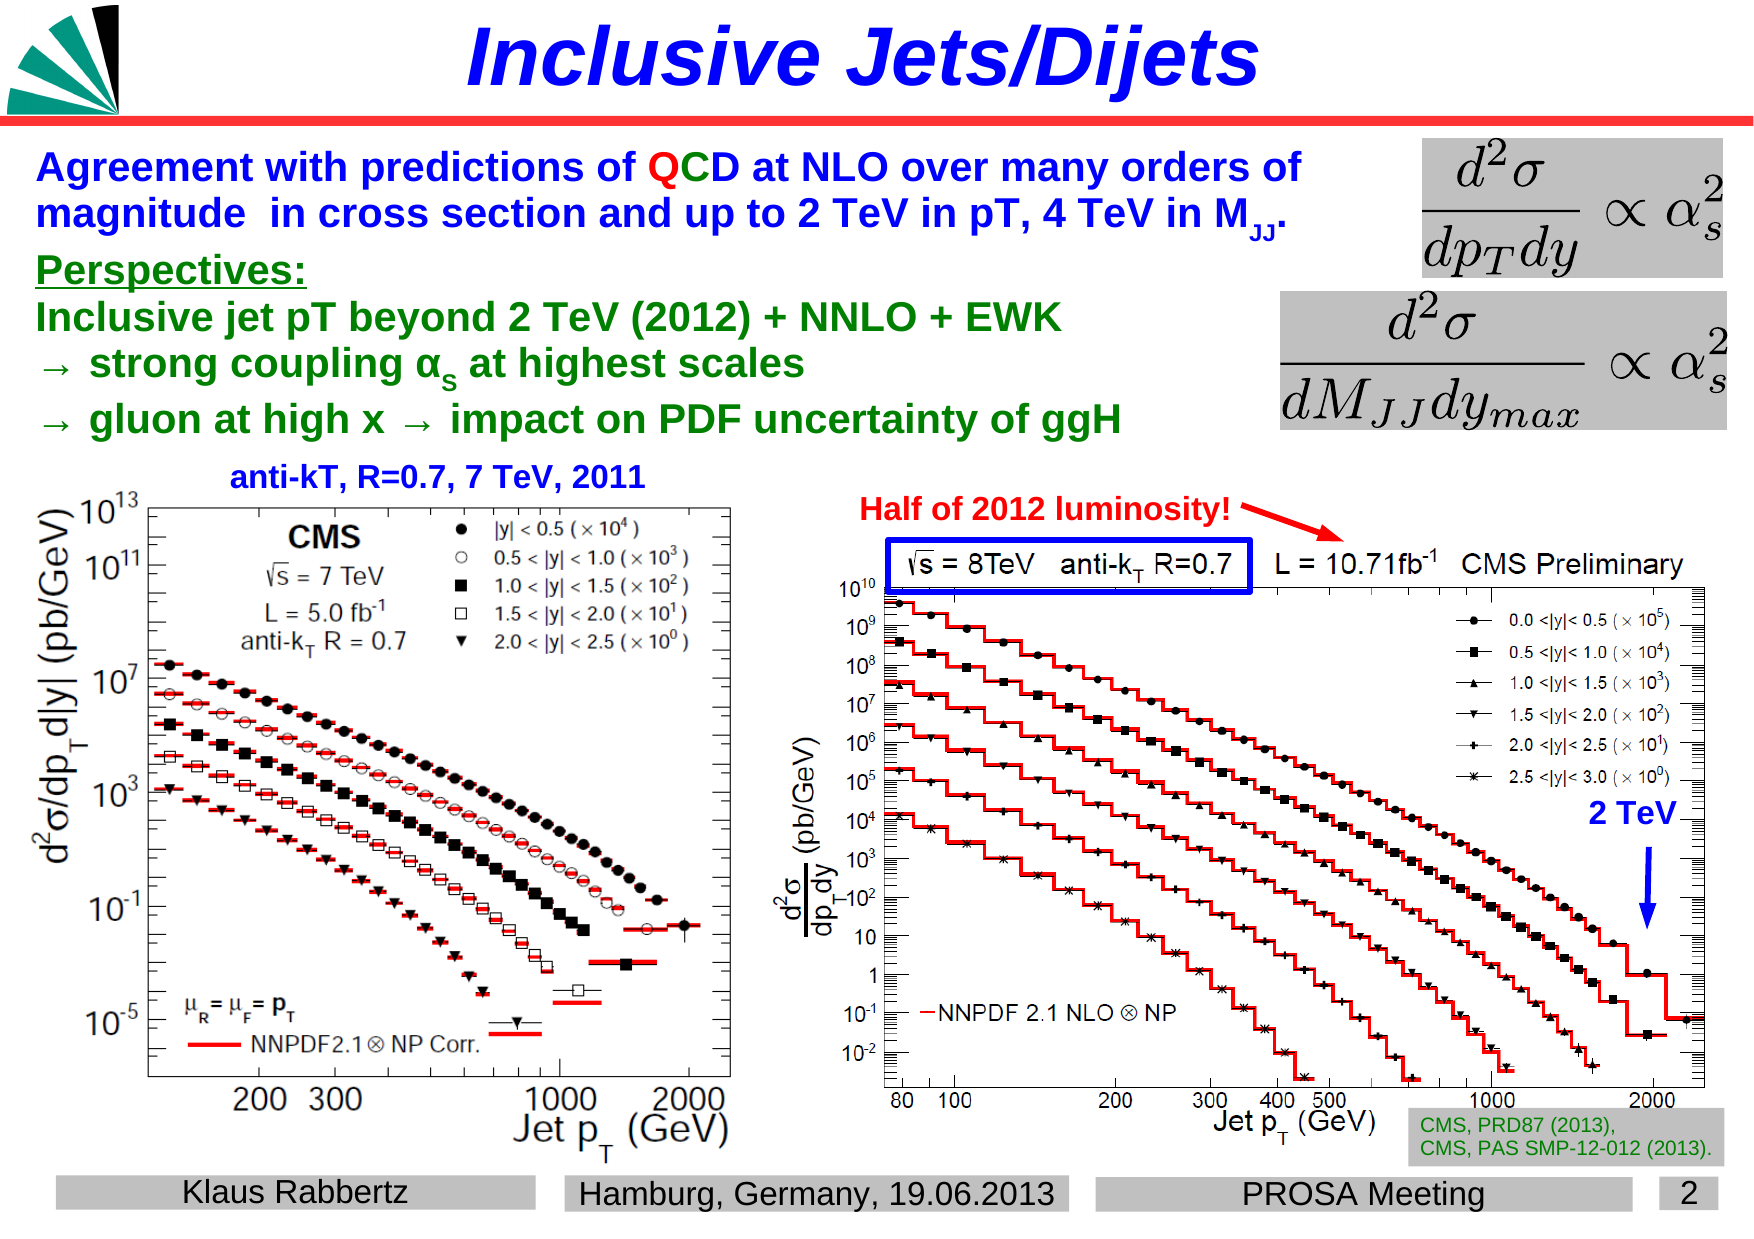

# Inclusive Jets/Dijets
Agreement with predictions of QCD at NLO over many orders of magnitude in cross section and up to 2 TeV in pT, 4 TeV in MJJ.
Perspectives:
Inclusive jet pT beyond 2 TeV (2012) + NNLO + EWK
→ strong coupling αS at highest scales
→ gluon at high x → impact on PDF uncertainty of ggH
anti-kT, R=0.7, 7 TeV, 2011
Half of 2012 luminosity!
2 TeV
CMS, PRD87 (2013),
CMS, PAS SMP-12-012 (2013).